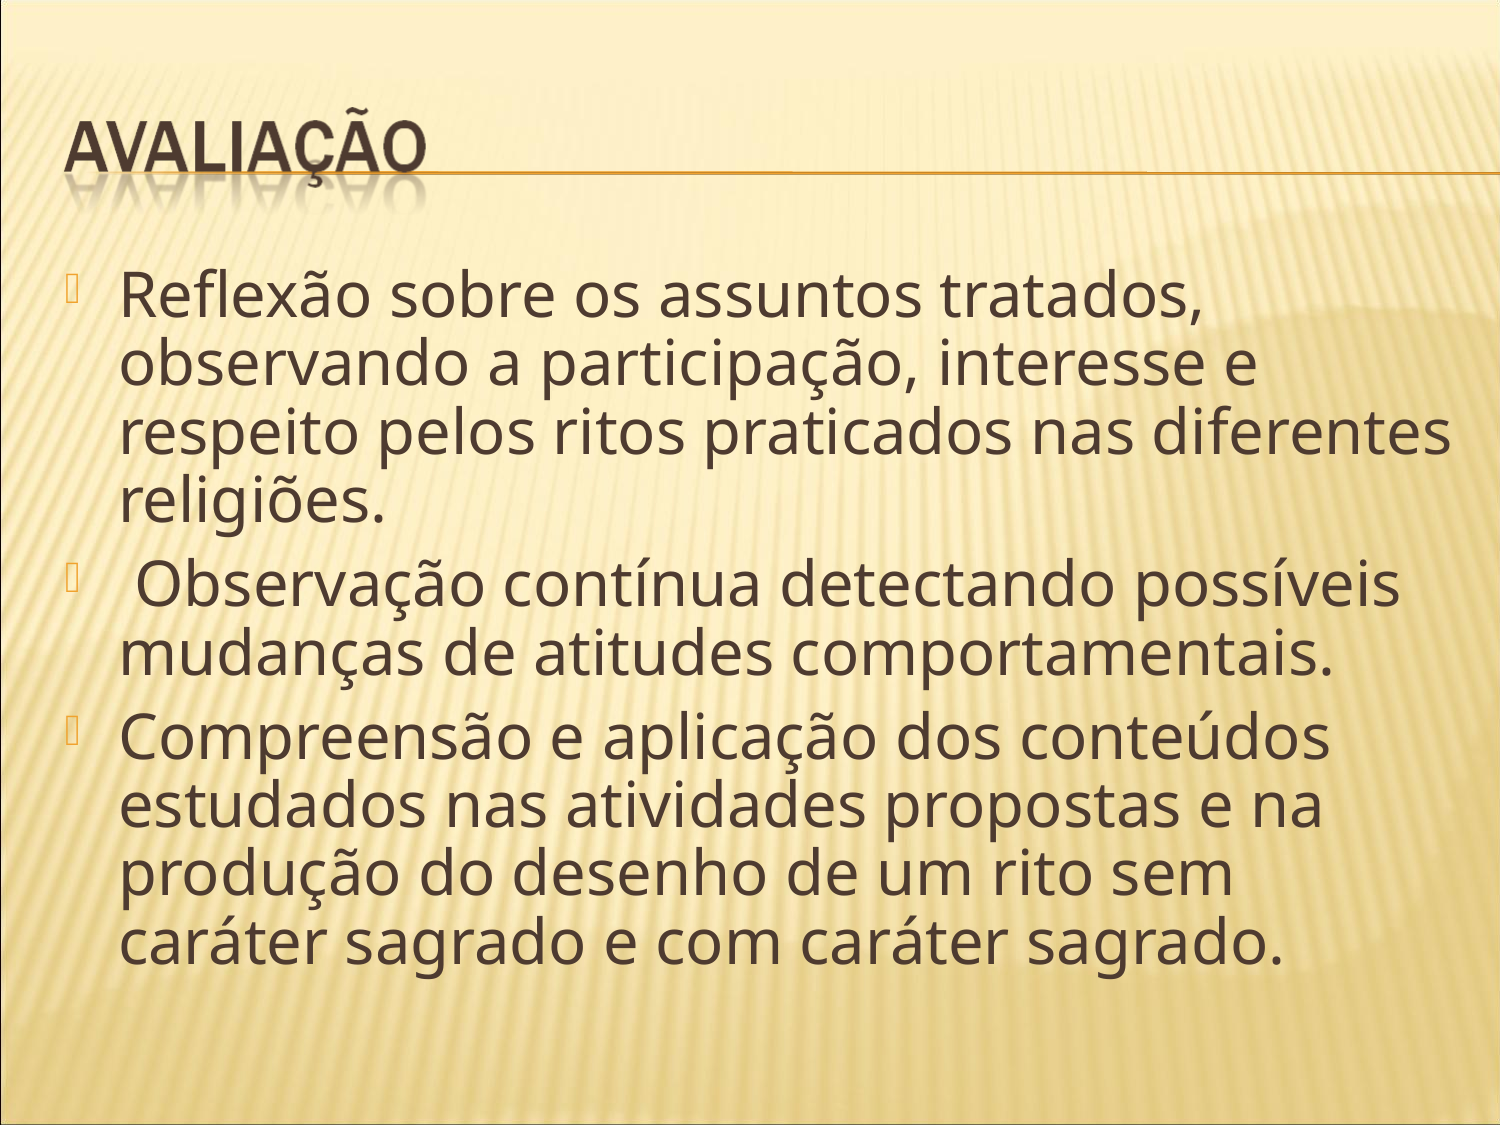

# Reflexão sobre os assuntos tratados, observando a participação, interesse e respeito pelos ritos praticados nas diferentes religiões.
 Observação contínua detectando possíveis mudanças de atitudes comportamentais.
Compreensão e aplicação dos conteúdos estudados nas atividades propostas e na produção do desenho de um rito sem caráter sagrado e com caráter sagrado.